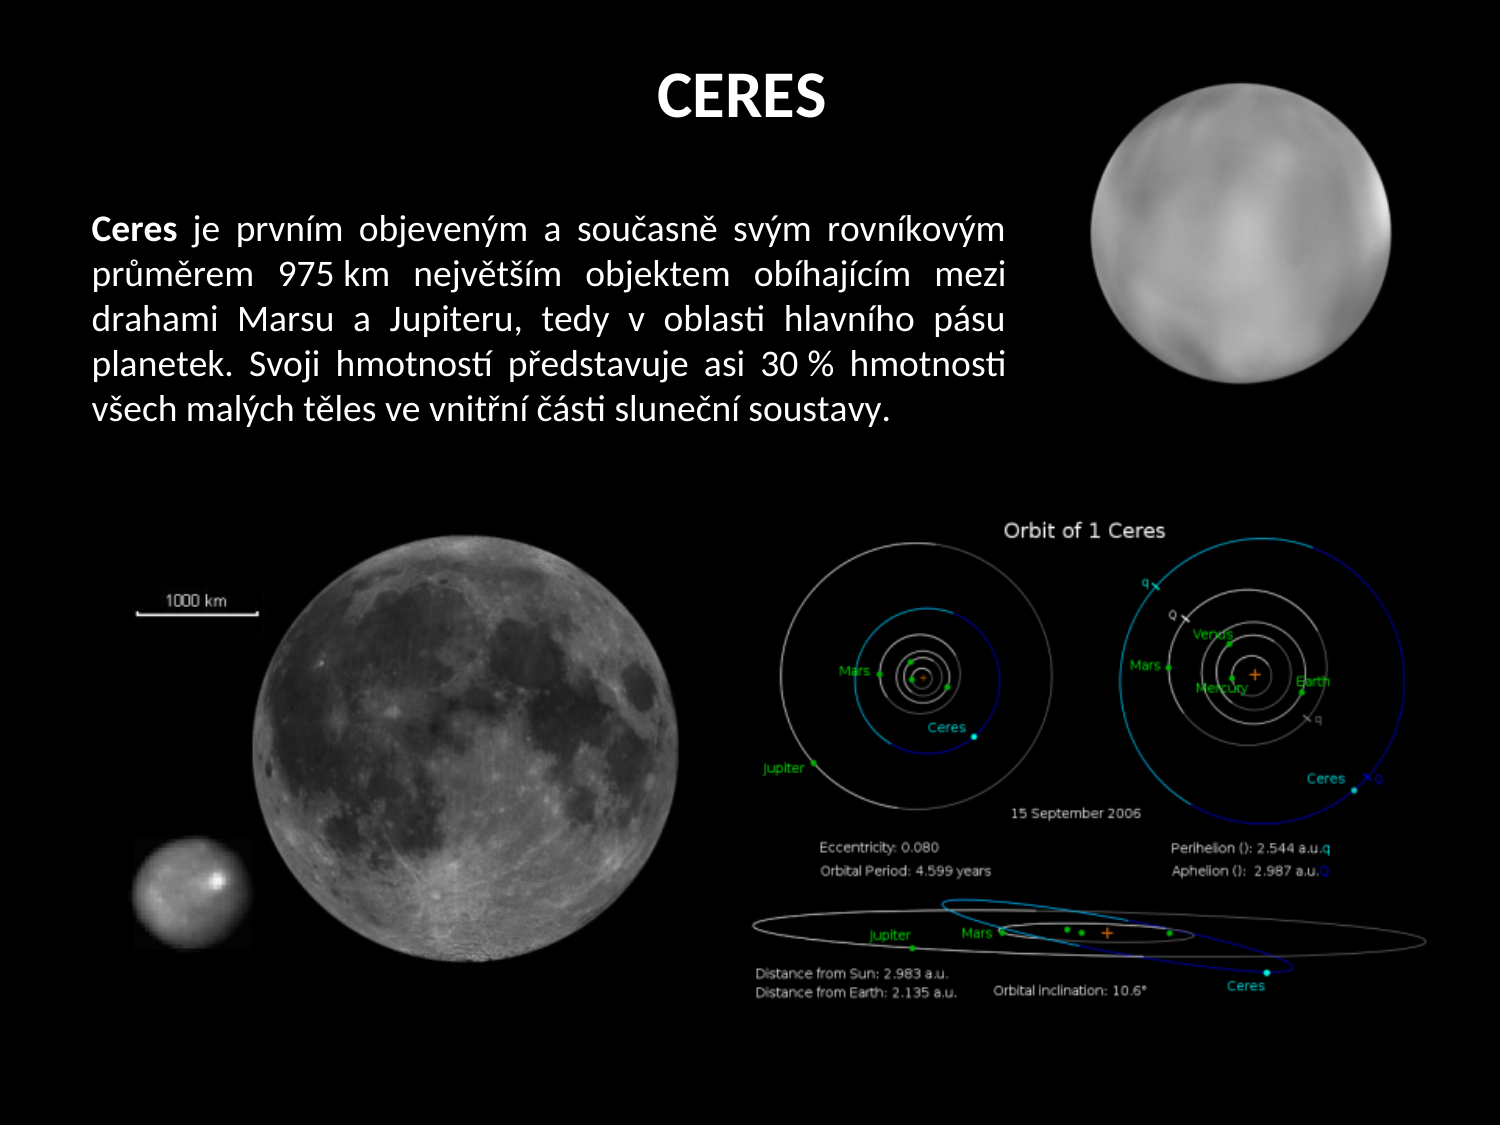

CERES
Ceres je prvním objeveným a současně svým rovníkovým průměrem 975 km největším objektem obíhajícím mezi drahami Marsu a Jupiteru, tedy v oblasti hlavního pásu planetek. Svoji hmotností představuje asi 30 % hmotnosti všech malých těles ve vnitřní části sluneční soustavy.